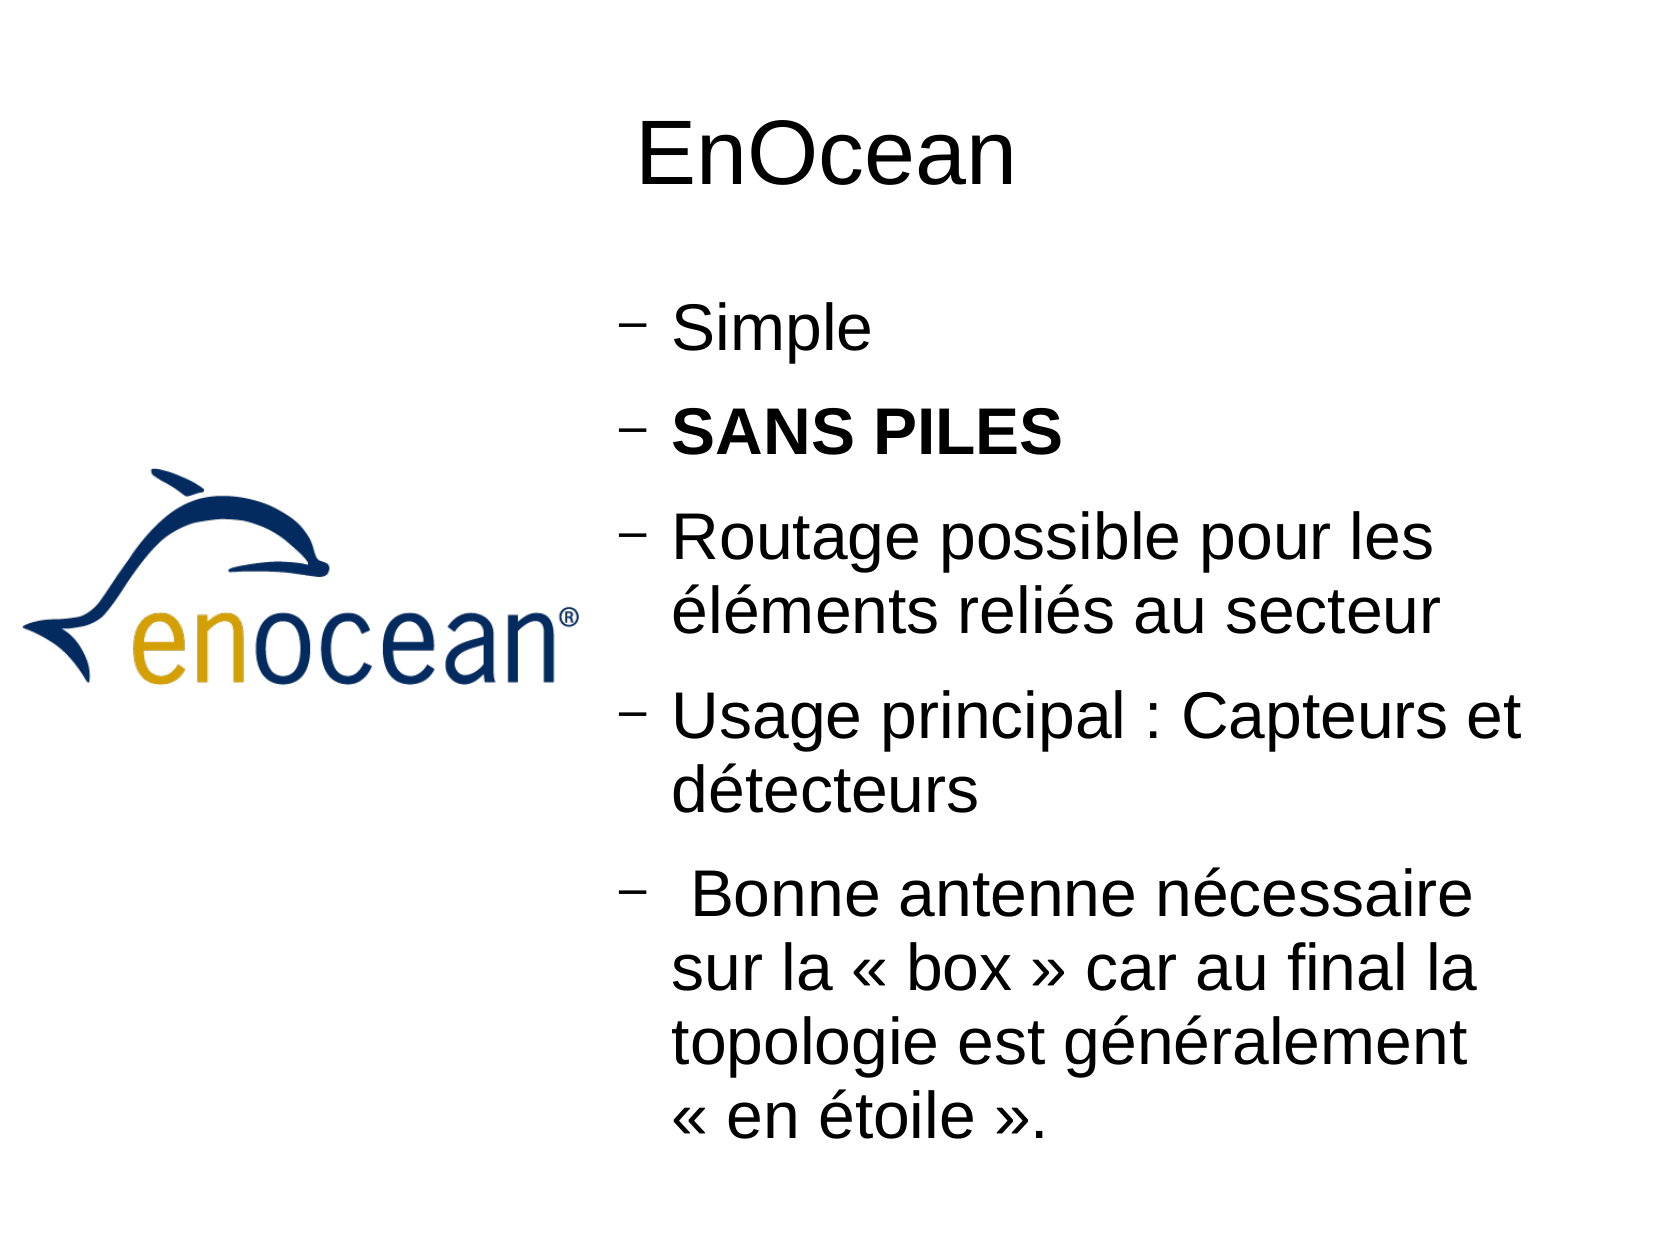

# EnOcean
Simple
SANS PILES
Routage possible pour les éléments reliés au secteur
Usage principal : Capteurs et détecteurs
 Bonne antenne nécessaire sur la « box » car au final la topologie est généralement « en étoile ».